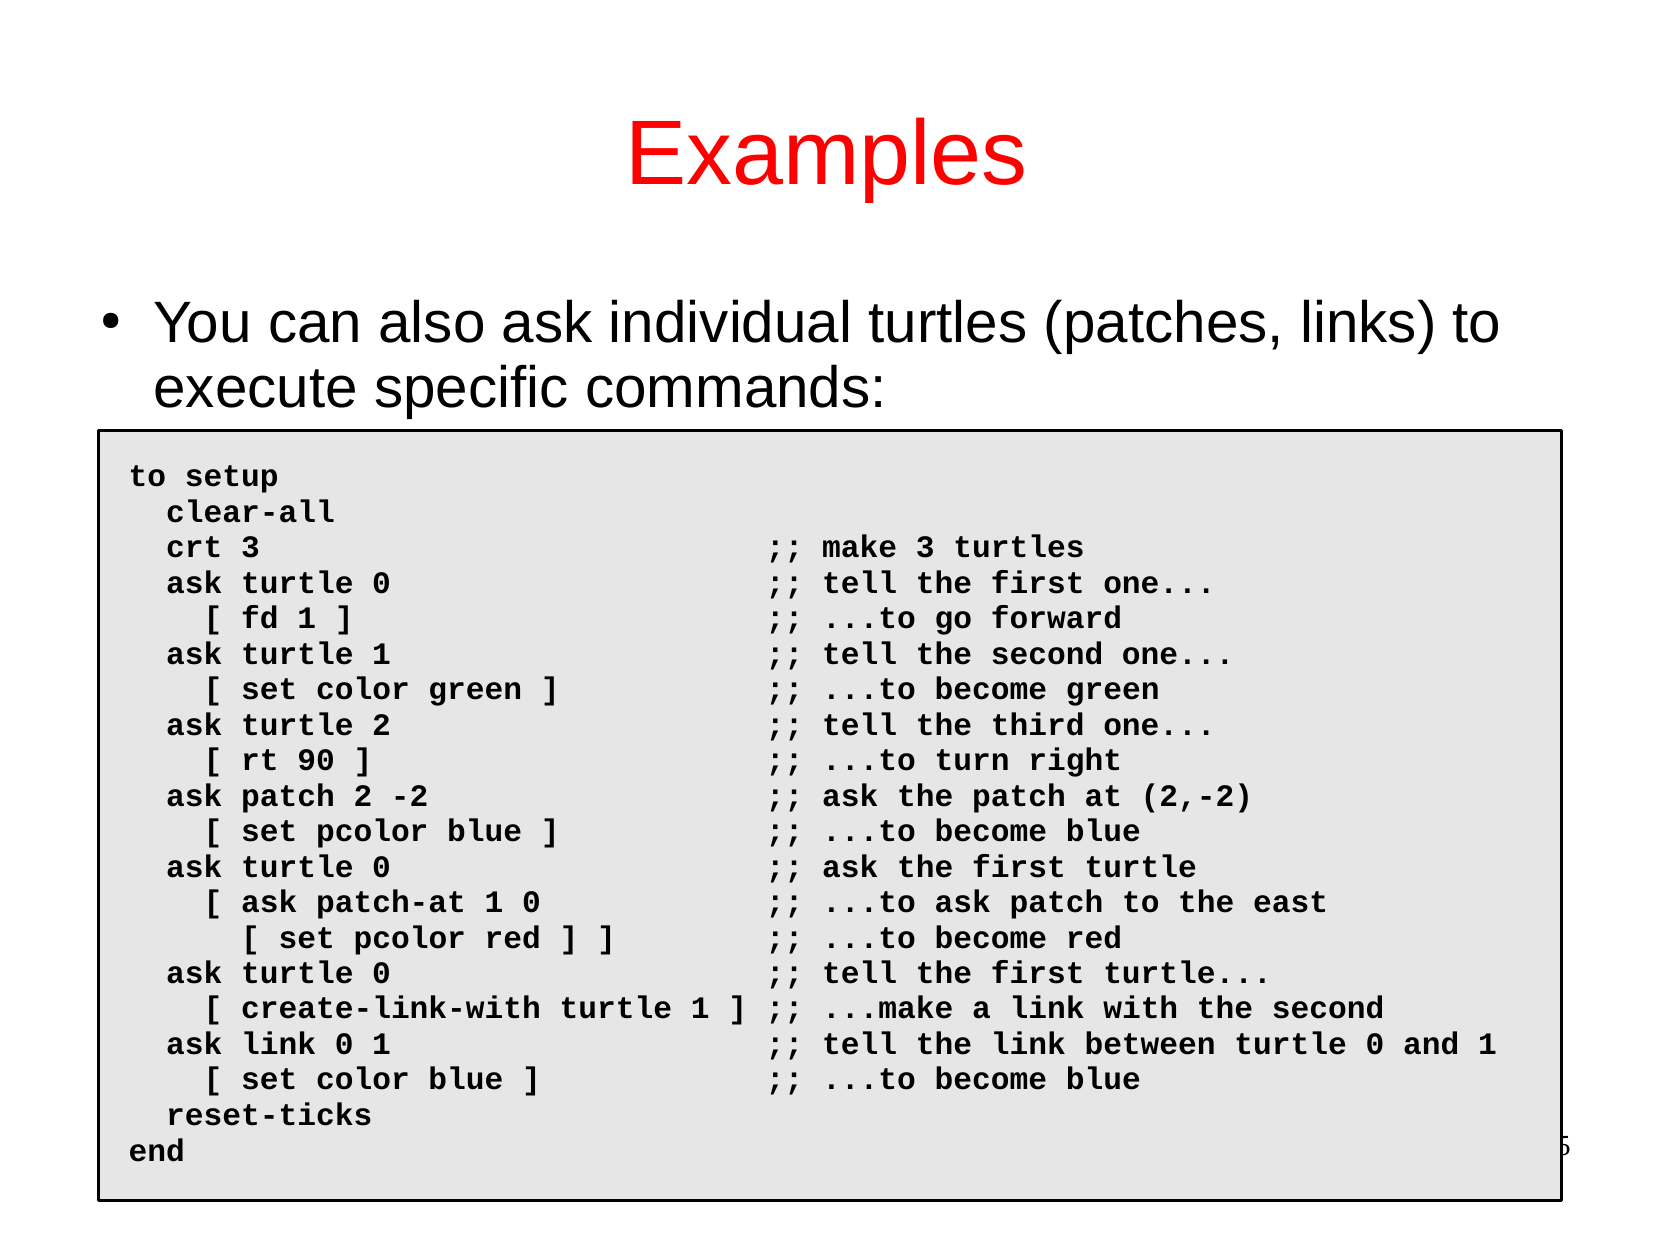

# Examples
You can also ask individual turtles (patches, links) to execute specific commands:
to setup
 clear-all
 crt 3 ;; make 3 turtles
 ask turtle 0 ;; tell the first one...
 [ fd 1 ] ;; ...to go forward
 ask turtle 1 ;; tell the second one...
 [ set color green ] ;; ...to become green
 ask turtle 2 ;; tell the third one...
 [ rt 90 ] ;; ...to turn right
 ask patch 2 -2 ;; ask the patch at (2,-2)
 [ set pcolor blue ] ;; ...to become blue
 ask turtle 0 ;; ask the first turtle
 [ ask patch-at 1 0 ;; ...to ask patch to the east
 [ set pcolor red ] ] ;; ...to become red
 ask turtle 0 ;; tell the first turtle...
 [ create-link-with turtle 1 ] ;; ...make a link with the second
 ask link 0 1 ;; tell the link between turtle 0 and 1
 [ set color blue ] ;; ...to become blue
 reset-ticks
end
Complex Systems
25